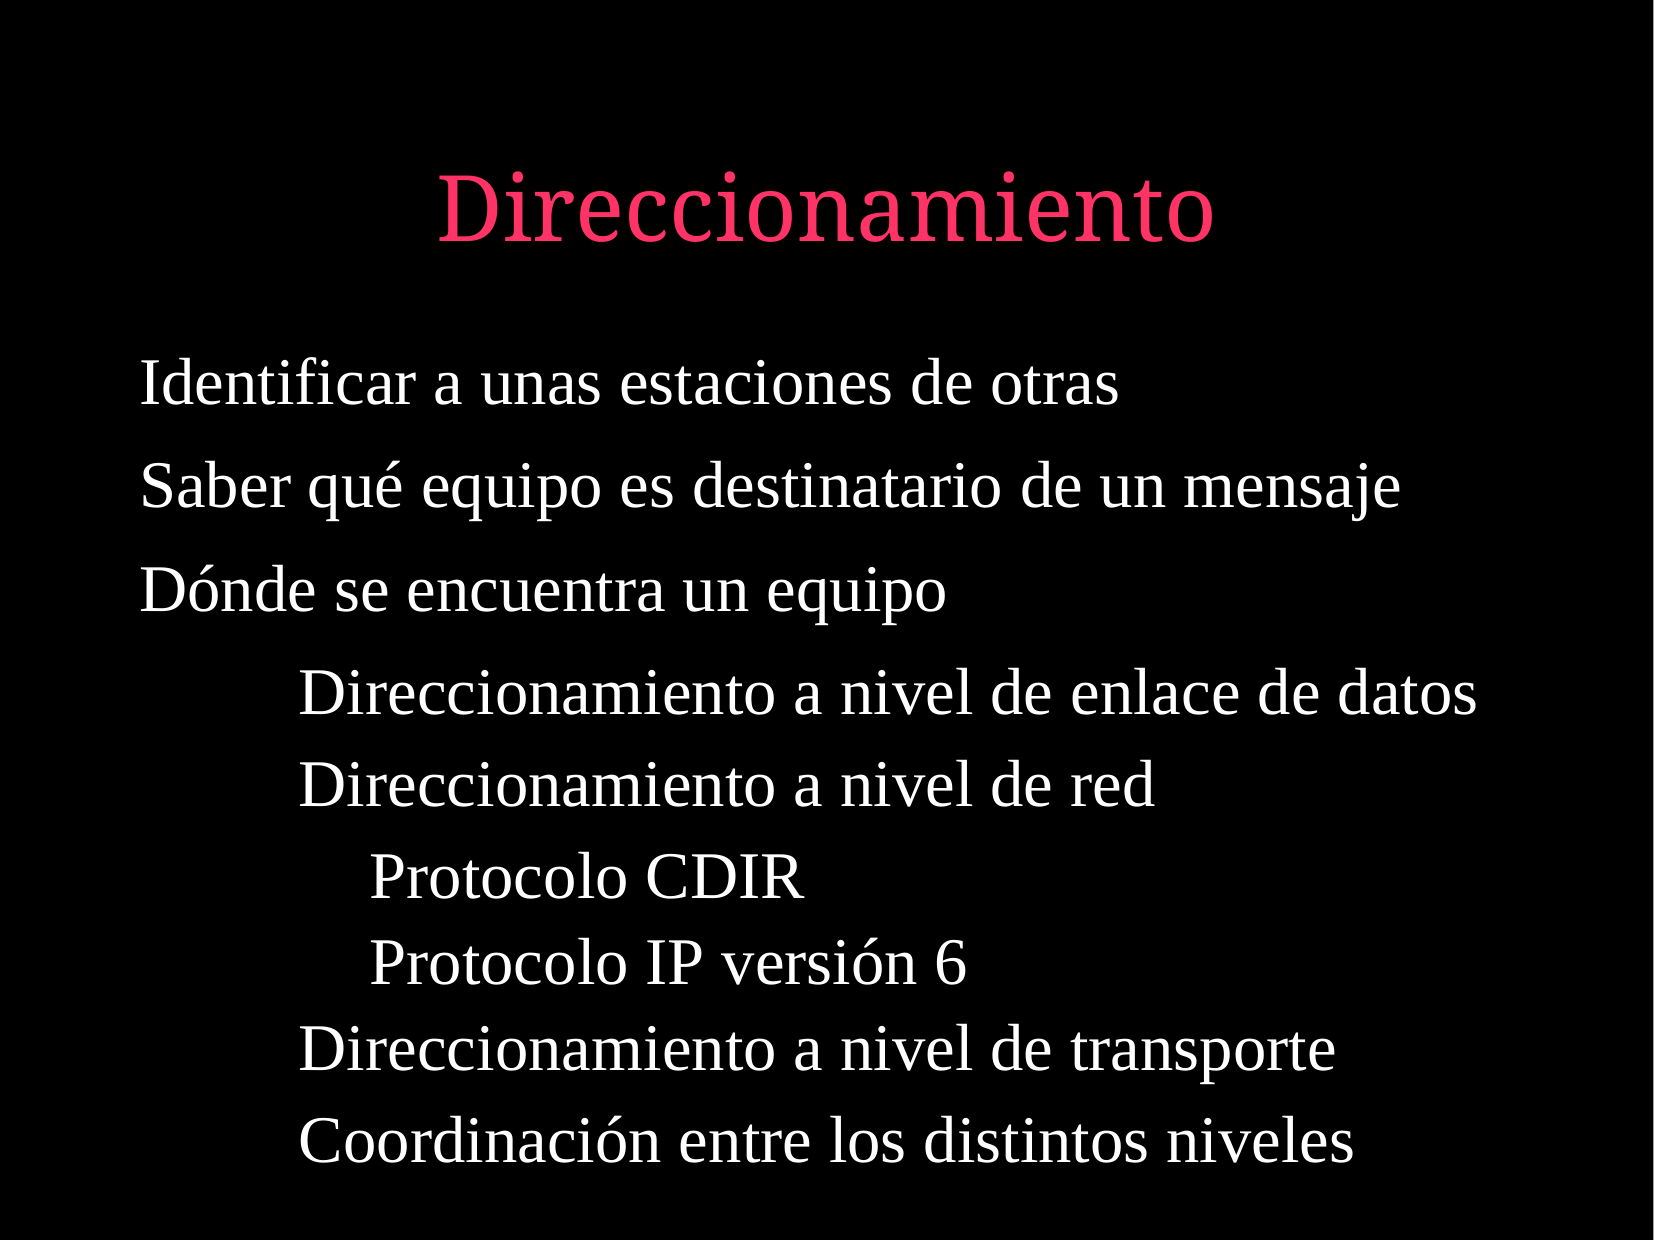

# Direccionamiento
Identificar a unas estaciones de otras
Saber qué equipo es destinatario de un mensaje
Dónde se encuentra un equipo
Direccionamiento a nivel de enlace de datos
Direccionamiento a nivel de red
Protocolo CDIR
Protocolo IP versión 6
Direccionamiento a nivel de transporte
Coordinación entre los distintos niveles